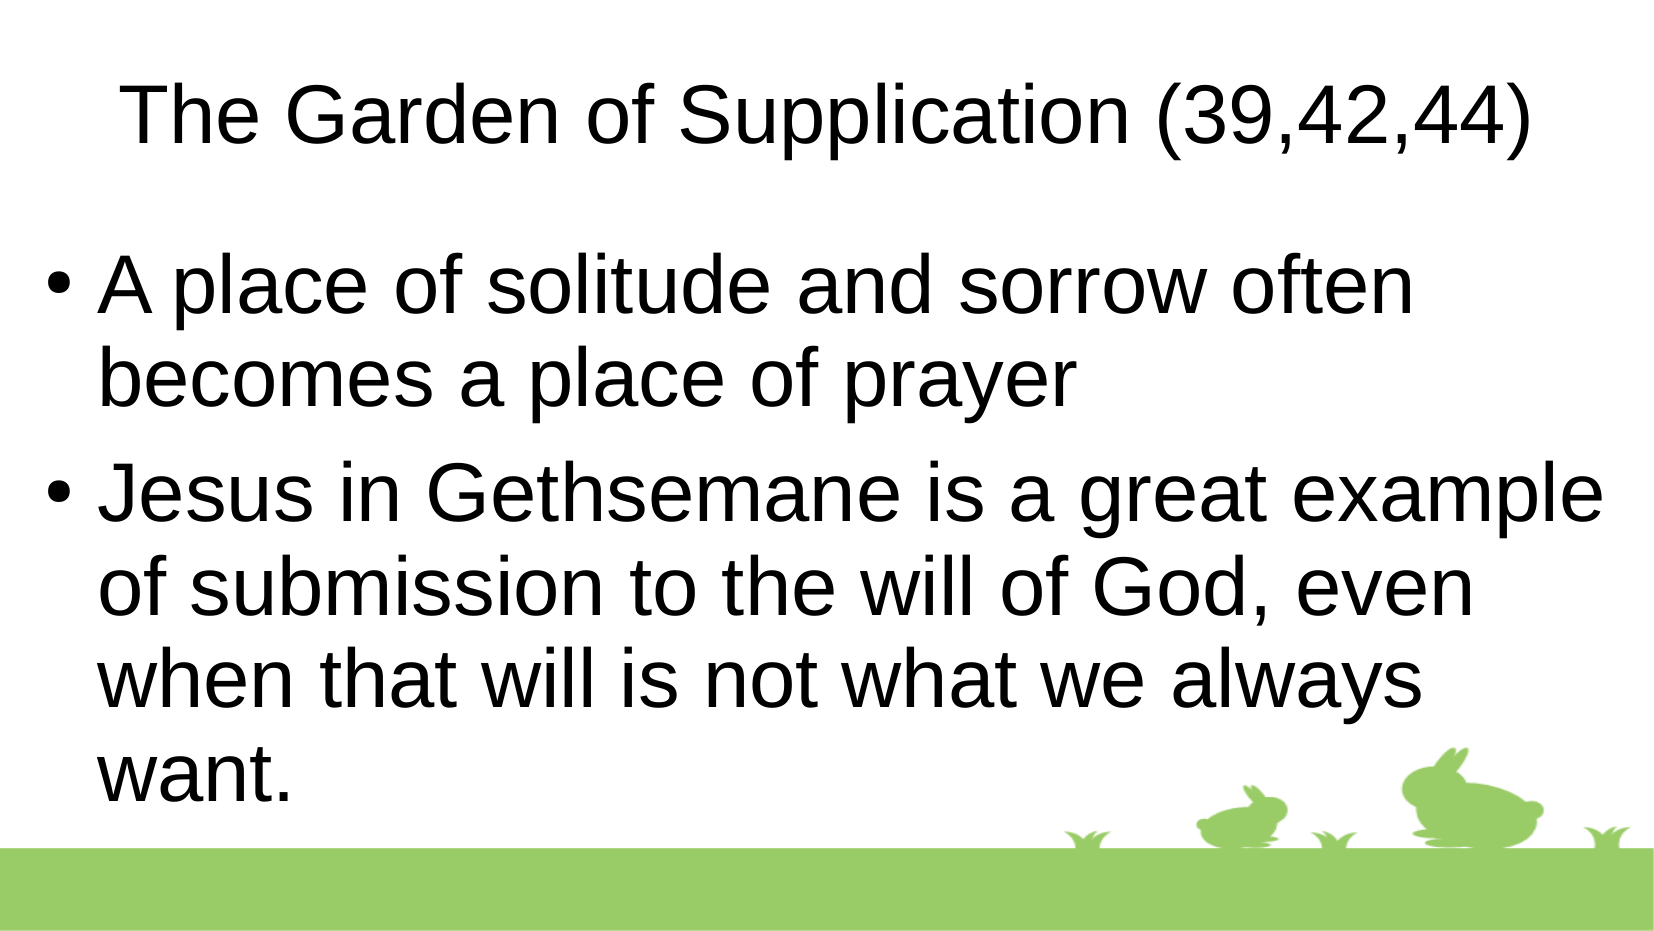

# The Garden of Supplication (39,42,44)
A place of solitude and sorrow often becomes a place of prayer
Jesus in Gethsemane is a great example of submission to the will of God, even when that will is not what we always want.